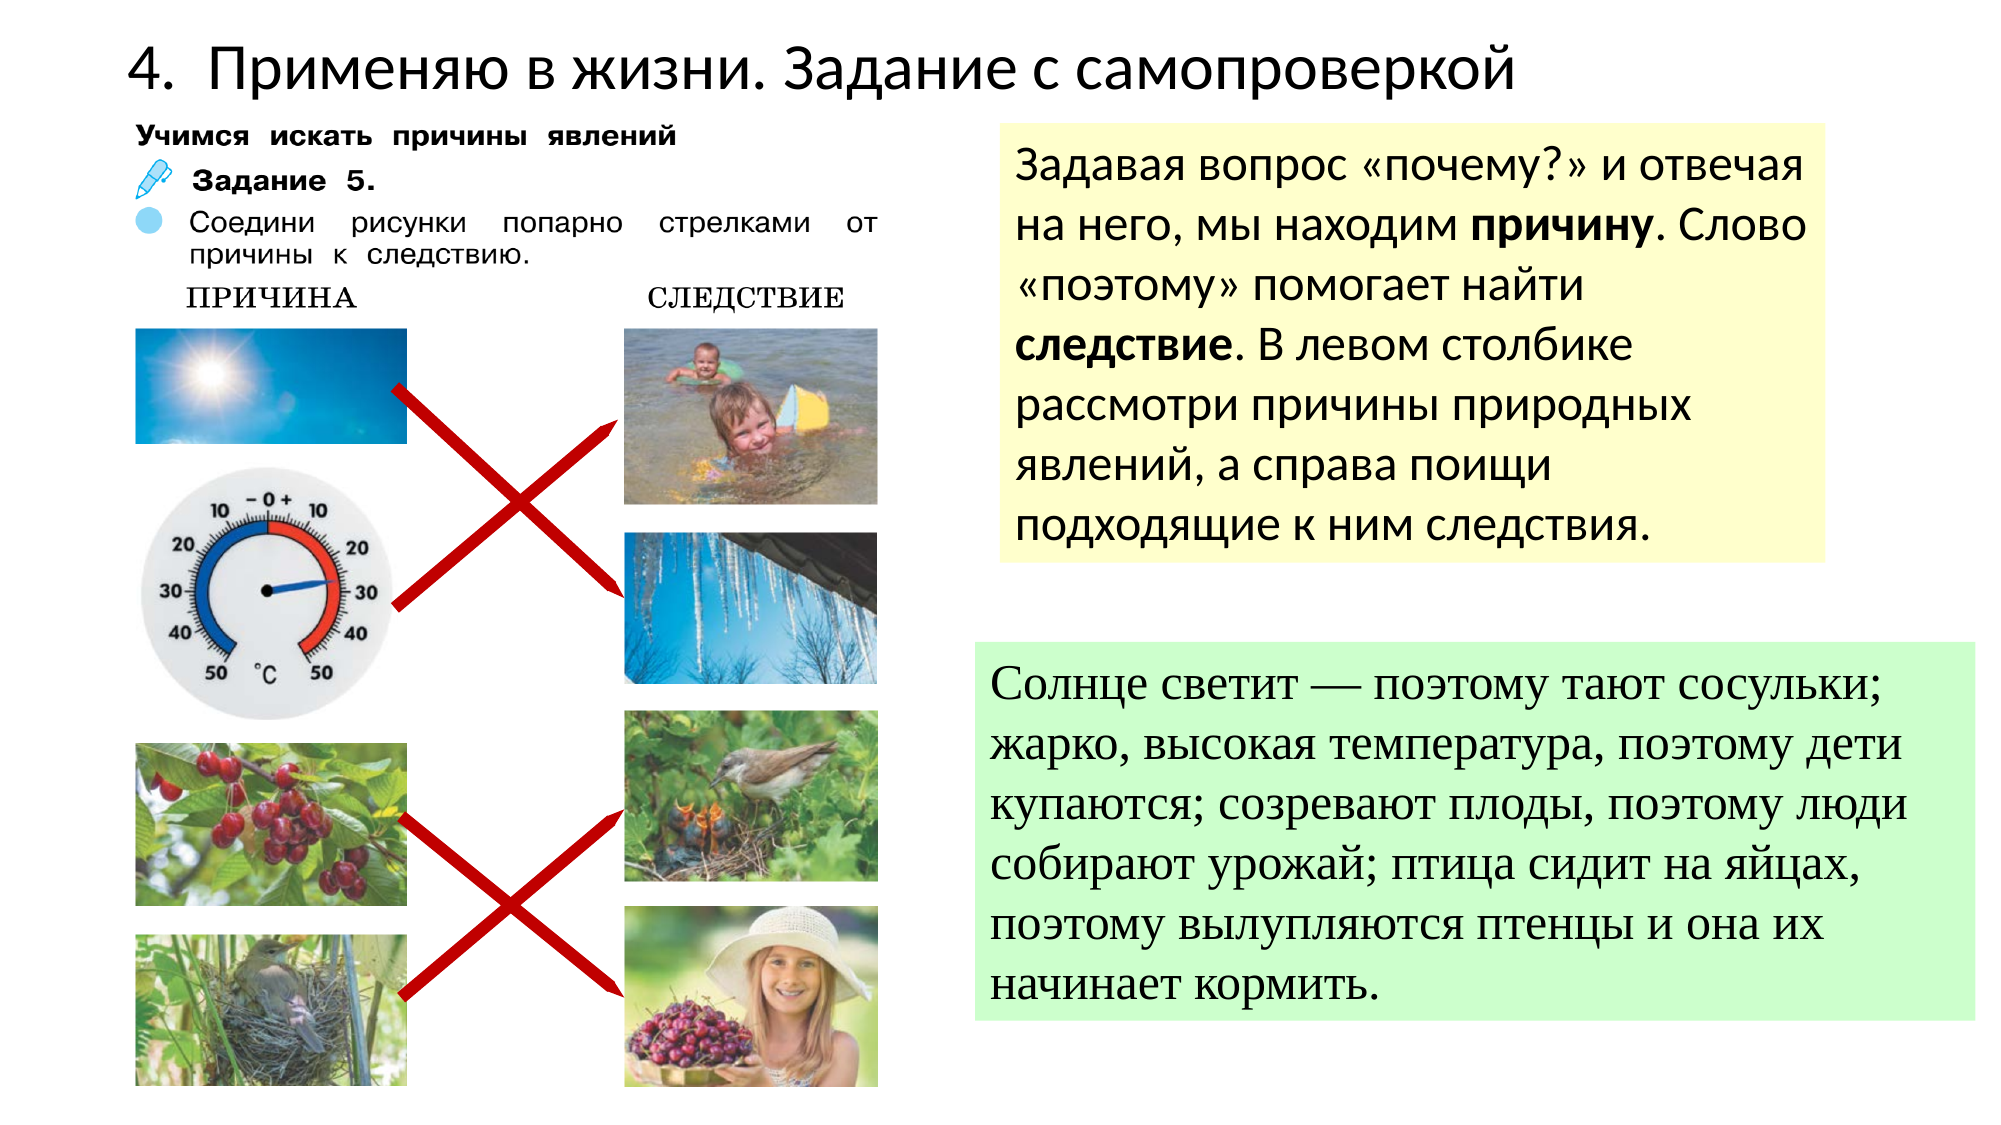

# 4. Применяю в жизни. Задание с самопроверкой
Задавая вопрос «почему?» и отвечая на него, мы находим причину. Слово «поэтому» помогает найти следствие. В левом столбике рассмотри причины природных явлений, а справа поищи подходящие к ним следствия.
Солнце светит — поэтому тают сосульки; жарко, высокая температура, поэтому дети купаются; созревают плоды, поэтому люди собирают урожай; птица сидит на яйцах, поэтому вылупляются птенцы и она их начинает кормить.